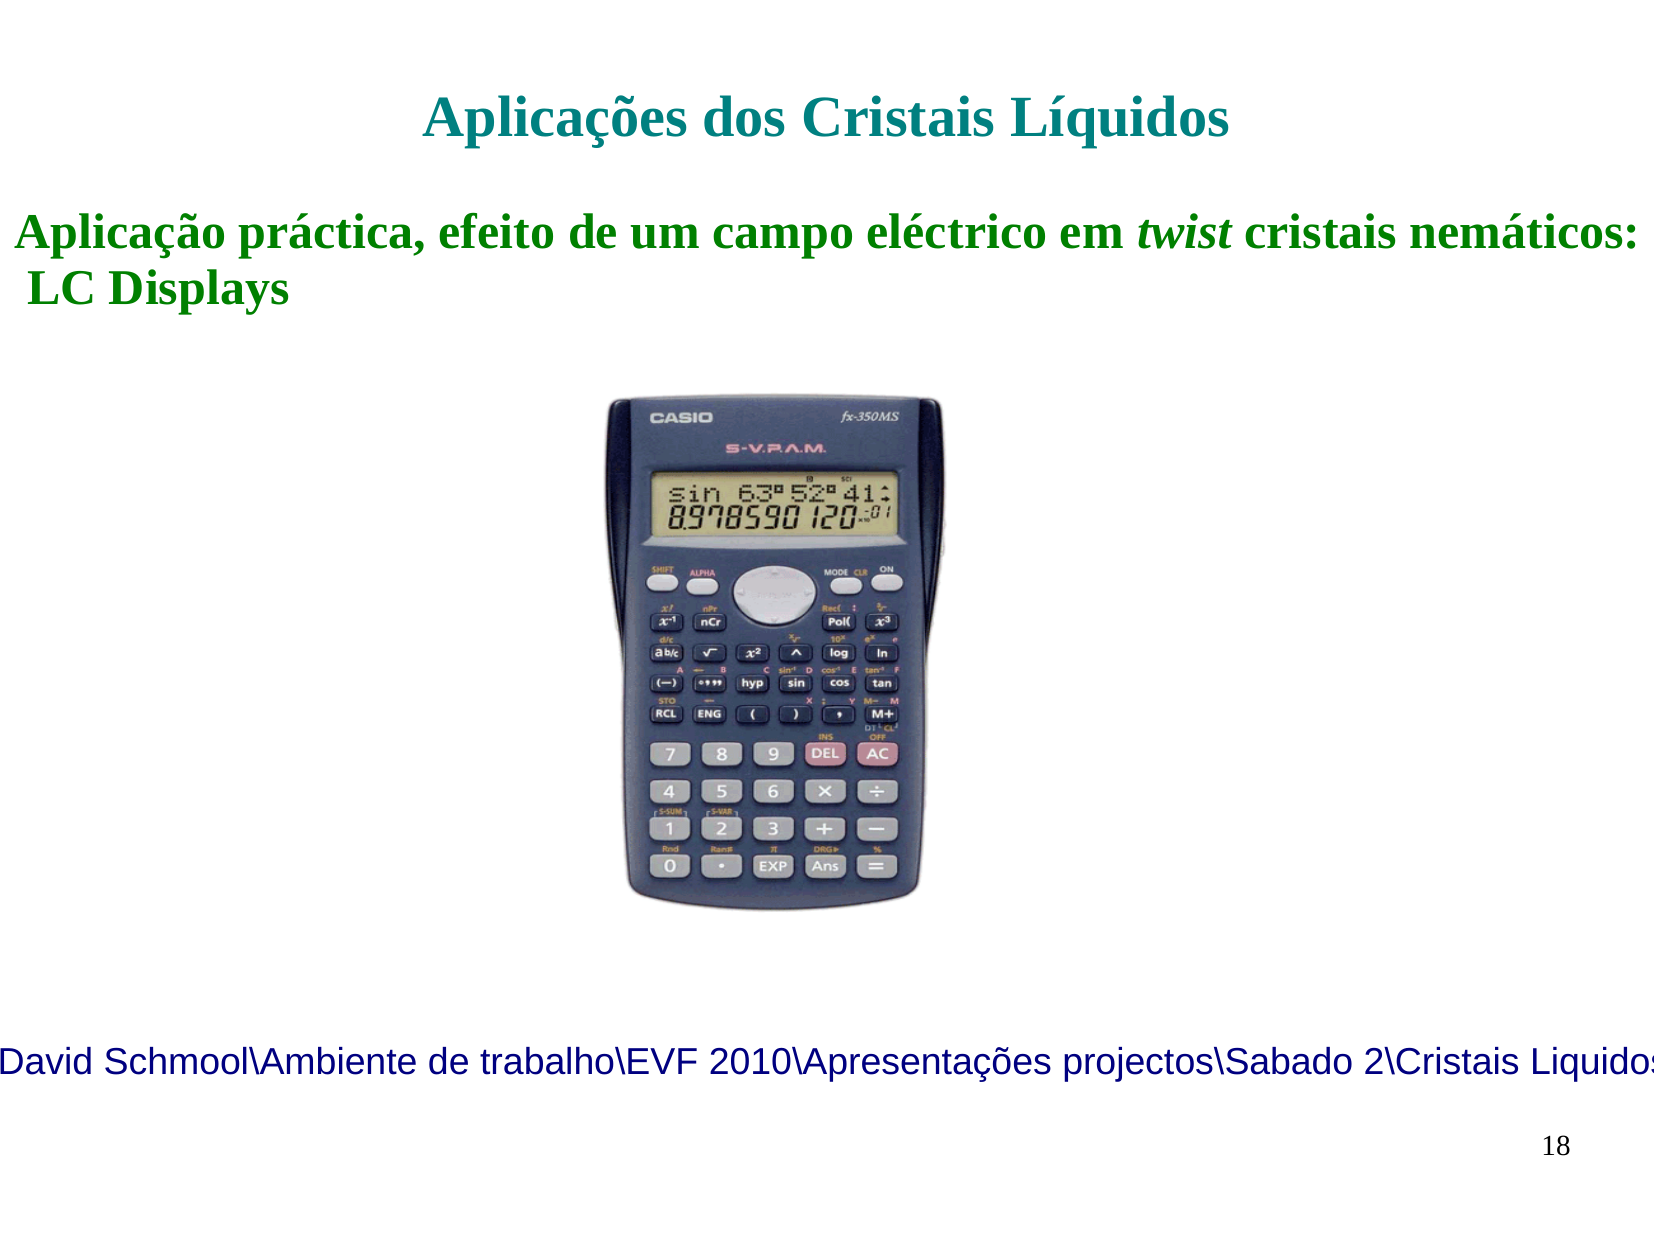

# Aplicações dos Cristais Líquidos
Aplicação práctica, efeito de um campo eléctrico em twist cristais nemáticos:
 LC Displays
C:\Documents and Settings\David Schmool\Ambiente de trabalho\EVF 2010\Apresentações projectos\Sabado 2\Cristais Liquidos\OperationalDisplay.html
18